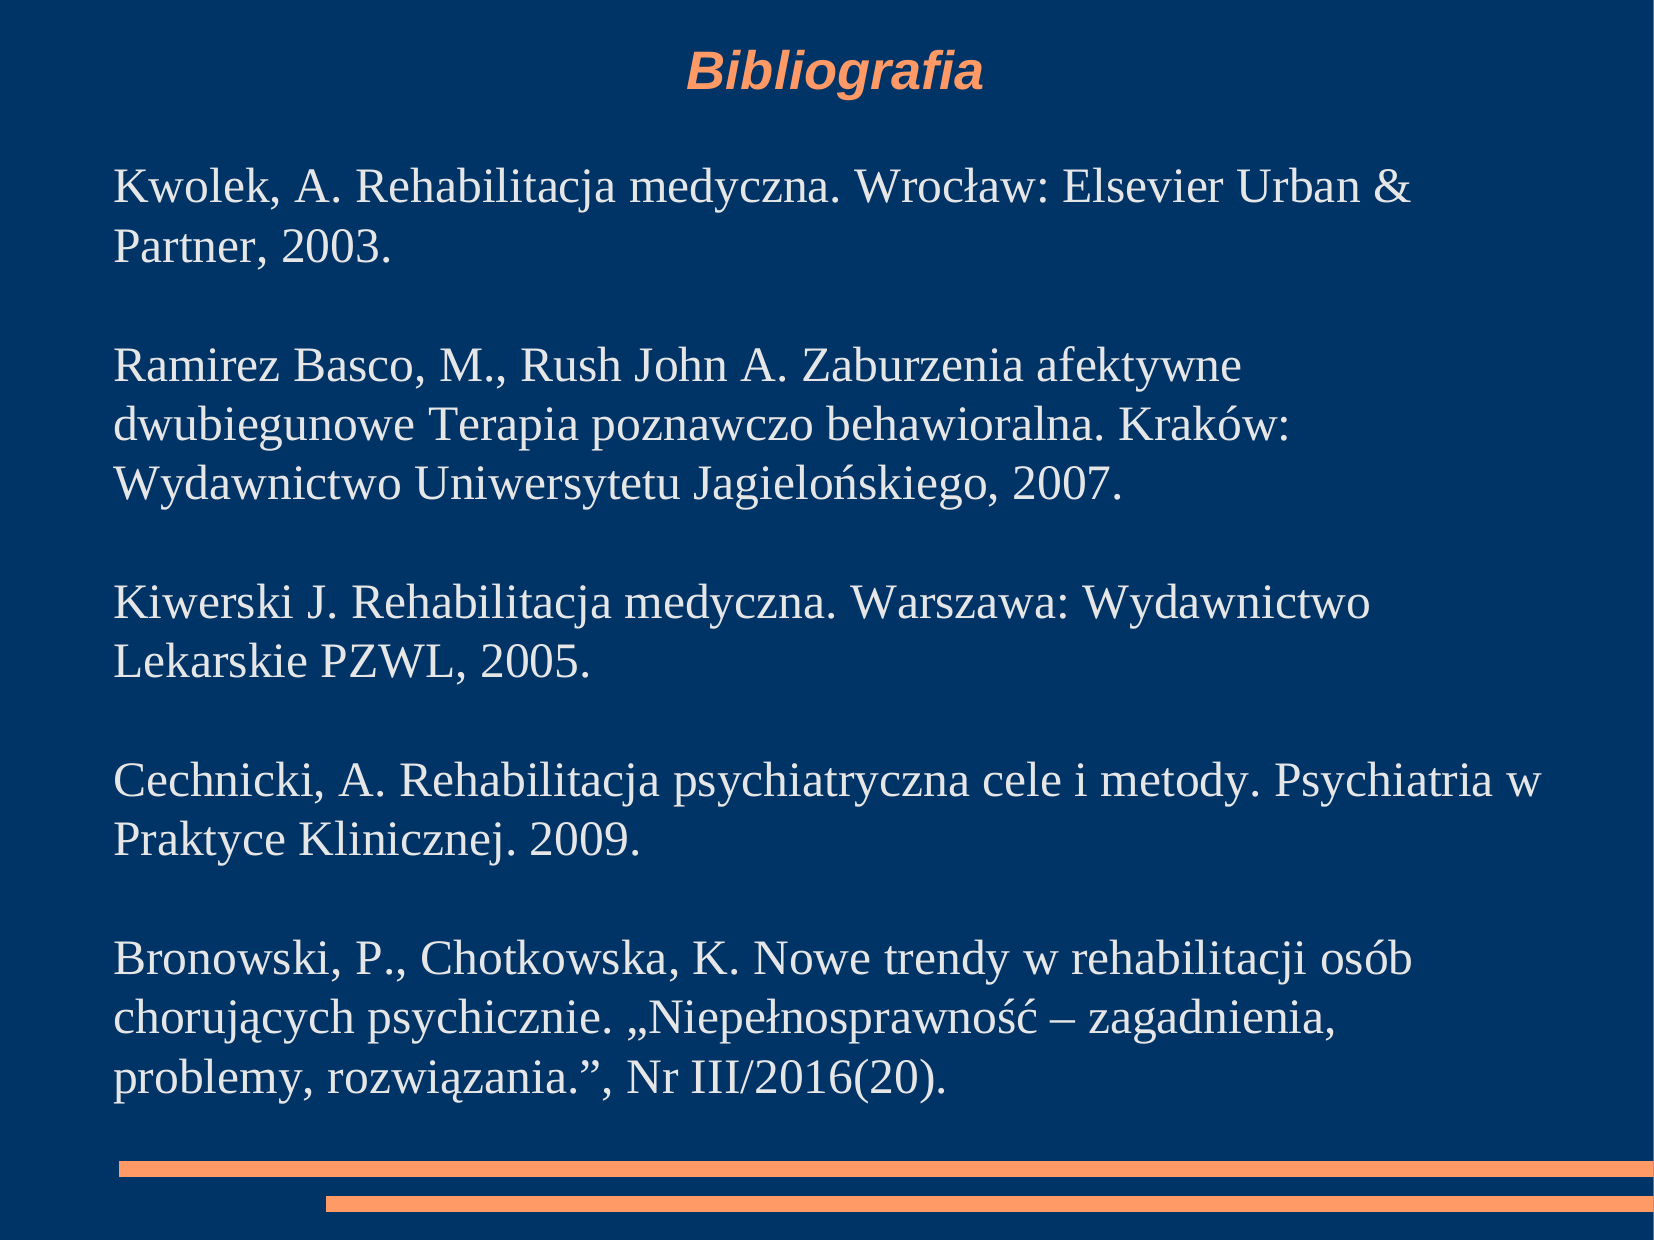

# Bibliografia
Kwolek, A. Rehabilitacja medyczna. Wrocław: Elsevier Urban & Partner, 2003.
Ramirez Basco, M., Rush John A. Zaburzenia afektywne dwubiegunowe Terapia poznawczo behawioralna. Kraków: Wydawnictwo Uniwersytetu Jagielońskiego, 2007.
Kiwerski J. Rehabilitacja medyczna. Warszawa: Wydawnictwo Lekarskie PZWL, 2005.
Cechnicki, A. Rehabilitacja psychiatryczna cele i metody. Psychiatria w Praktyce Klinicznej. 2009.
Bronowski, P., Chotkowska, K. Nowe trendy w rehabilitacji osób chorujących psychicznie. „Niepełnosprawność – zagadnienia, problemy, rozwiązania.”, Nr III/2016(20).